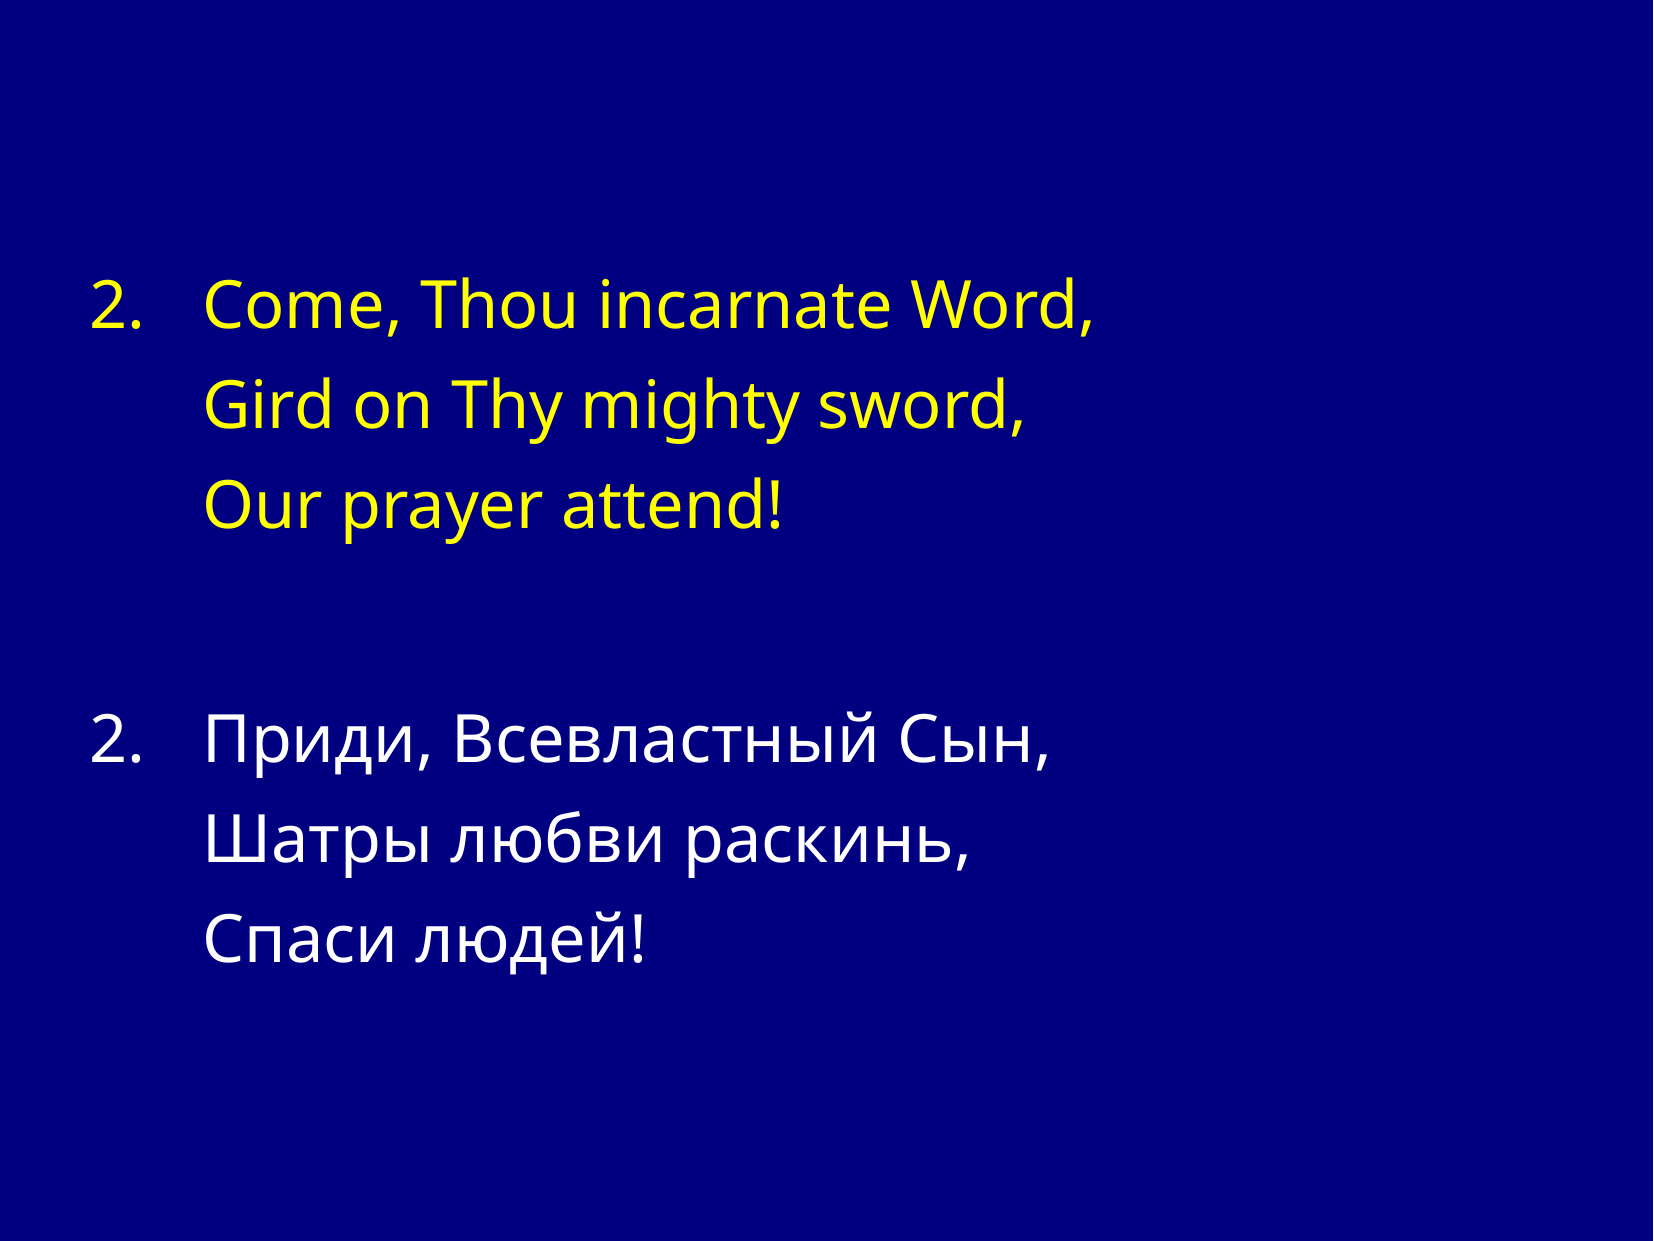

2.	Come, Thou incarnate Word,
	Gird on Thy mighty sword,
	Our prayer attend!
2.	Приди, Всевластный Сын,
	Шатры любви раскинь,
	Спаси людей!